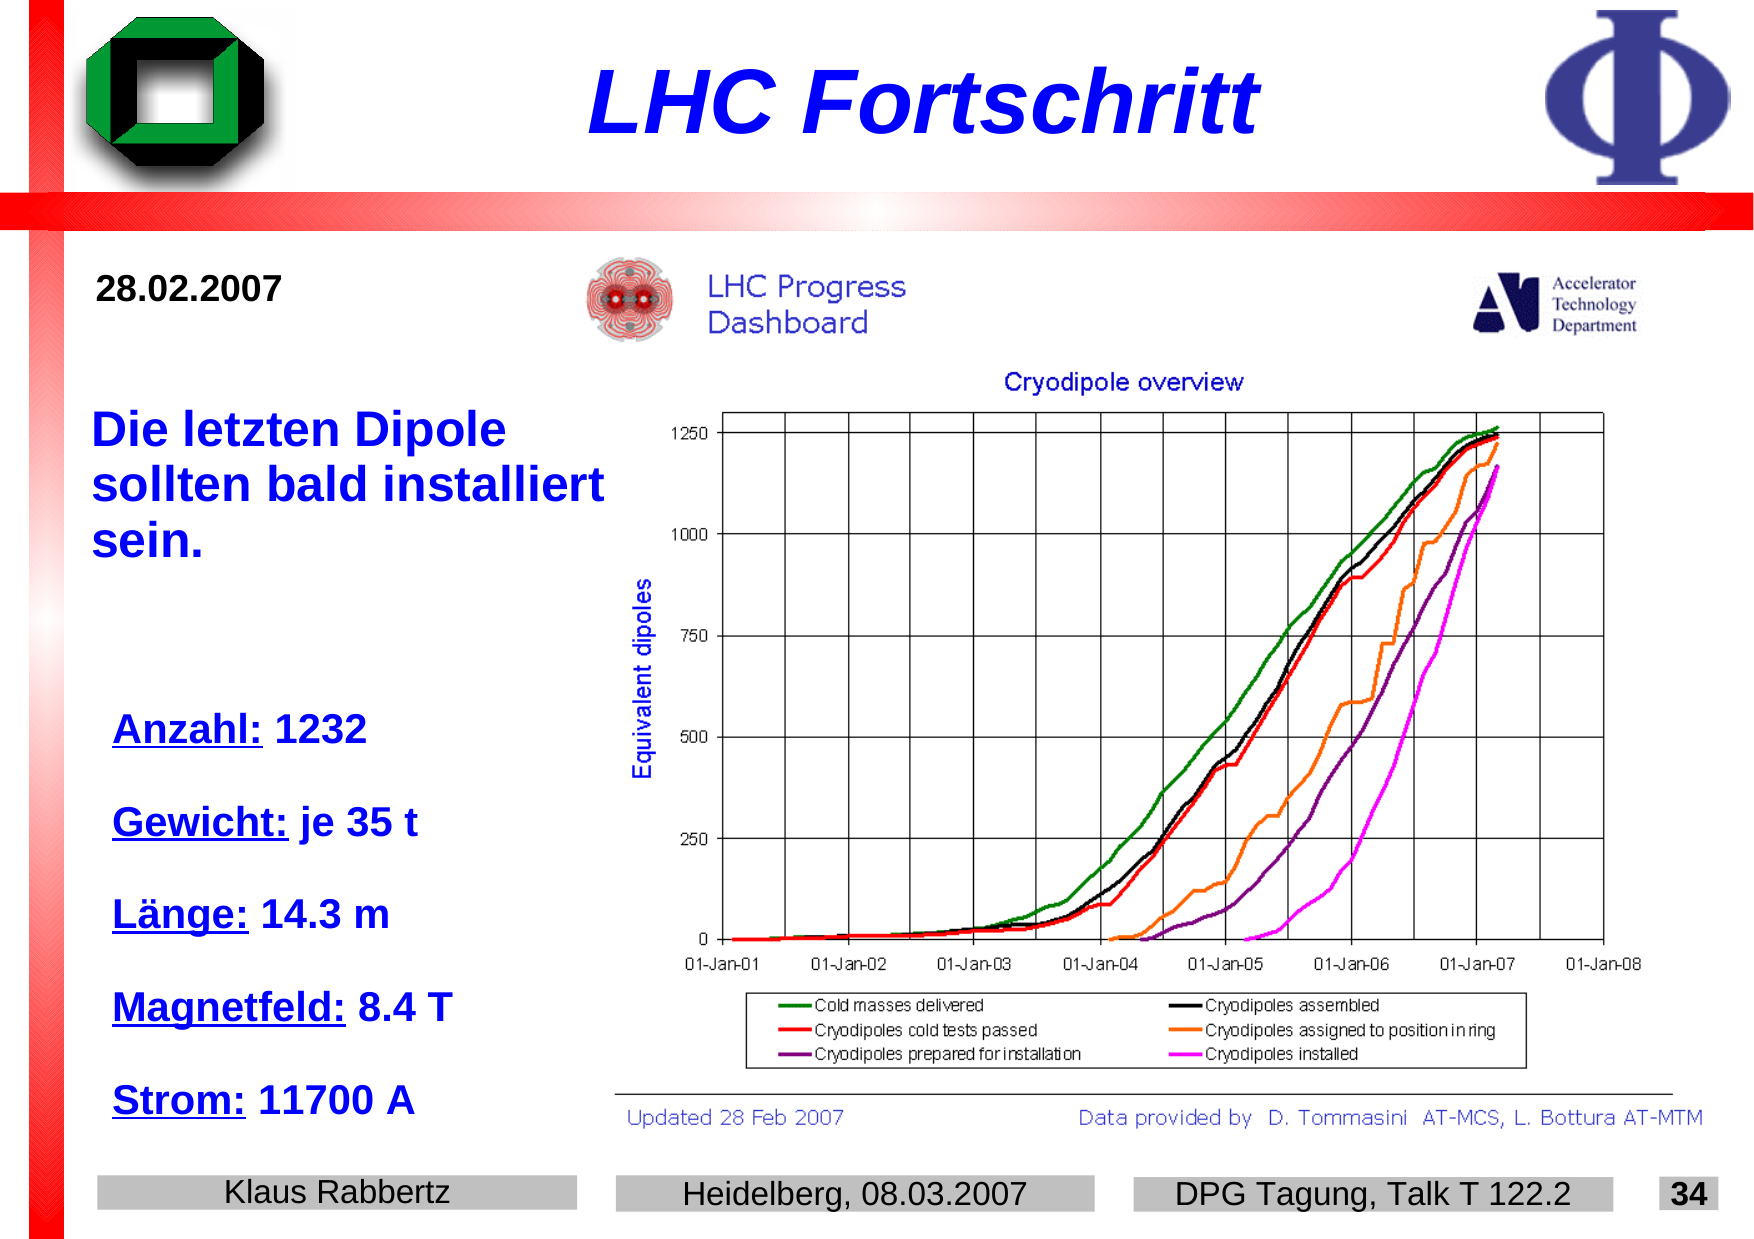

# LHC Fortschritt
28.02.2007
Die letzten Dipole
sollten bald installiert
sein.
Anzahl: 1232
Gewicht: je 35 t
Länge: 14.3 m
Magnetfeld: 8.4 T
Strom: 11700 A